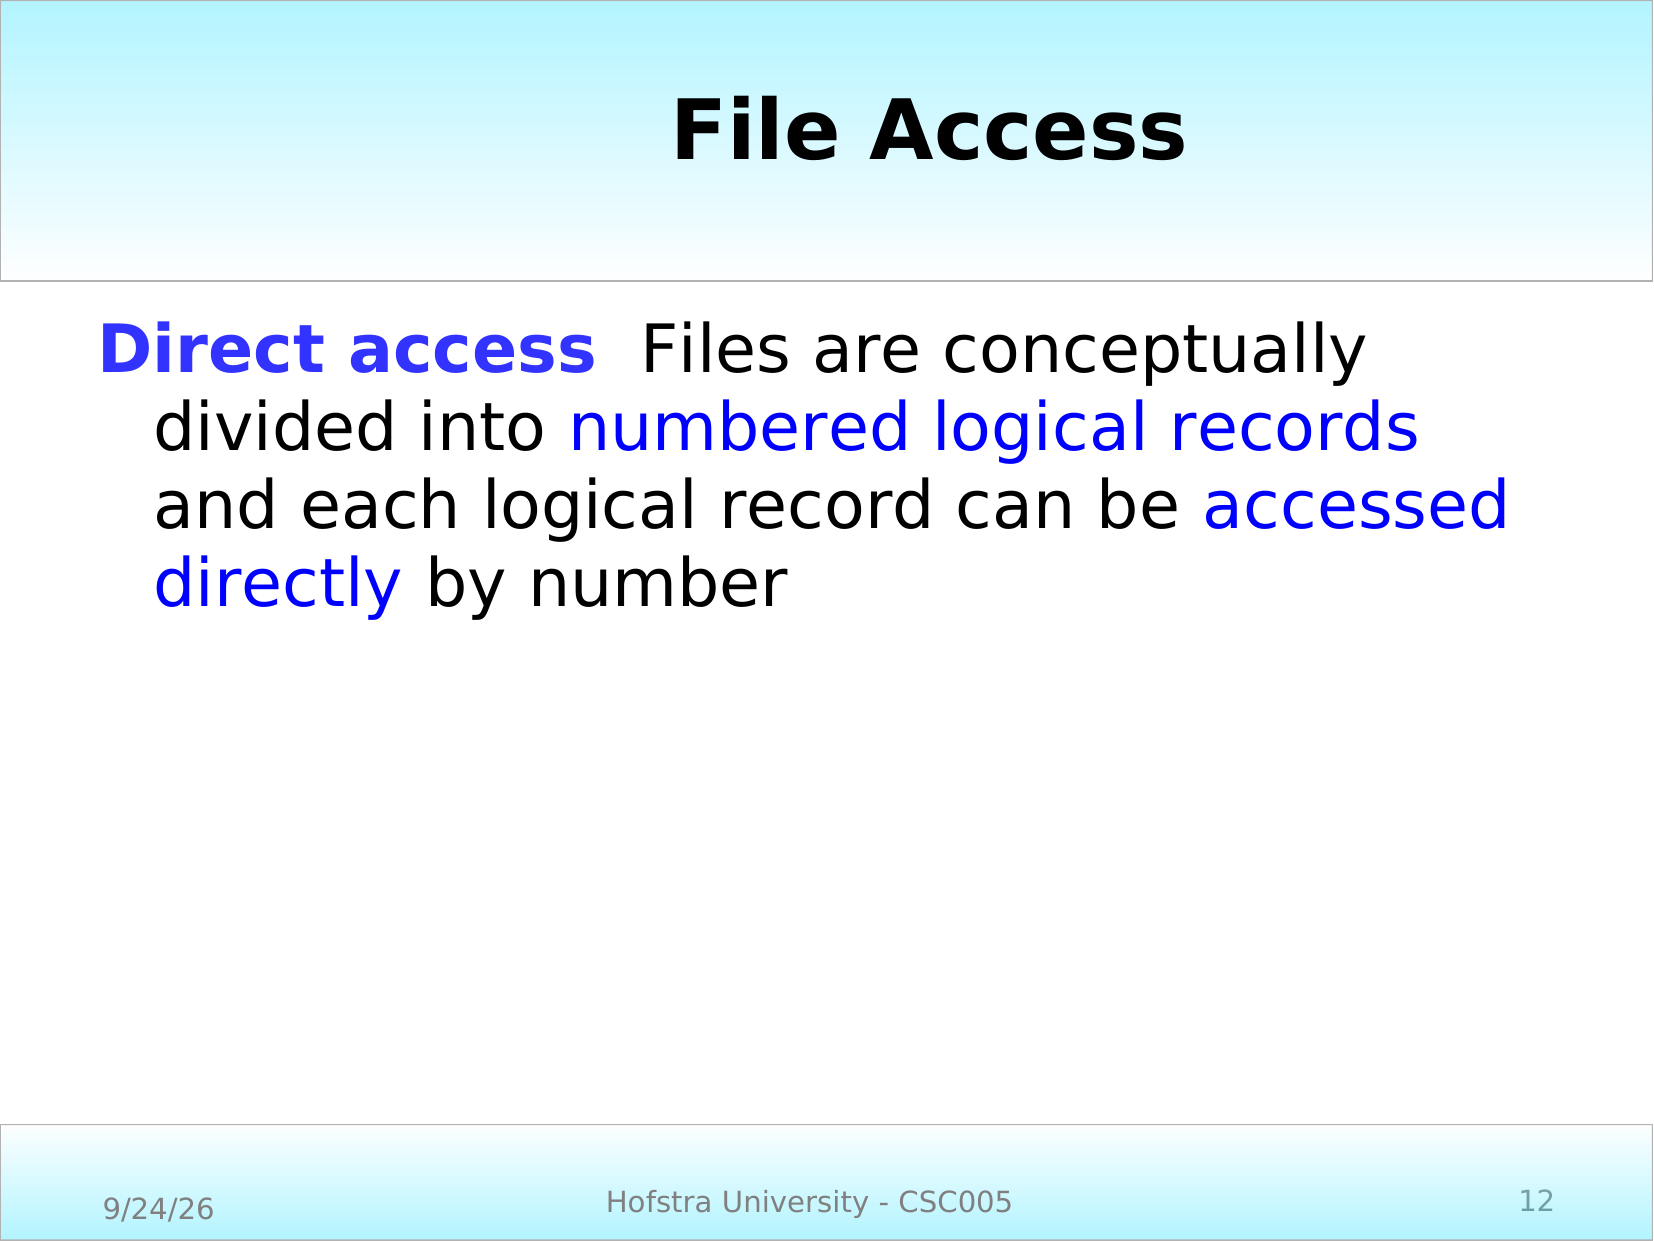

# File Access
Direct access Files are conceptually divided into numbered logical records and each logical record can be accessed directly by number
12
Hofstra University - CSC005